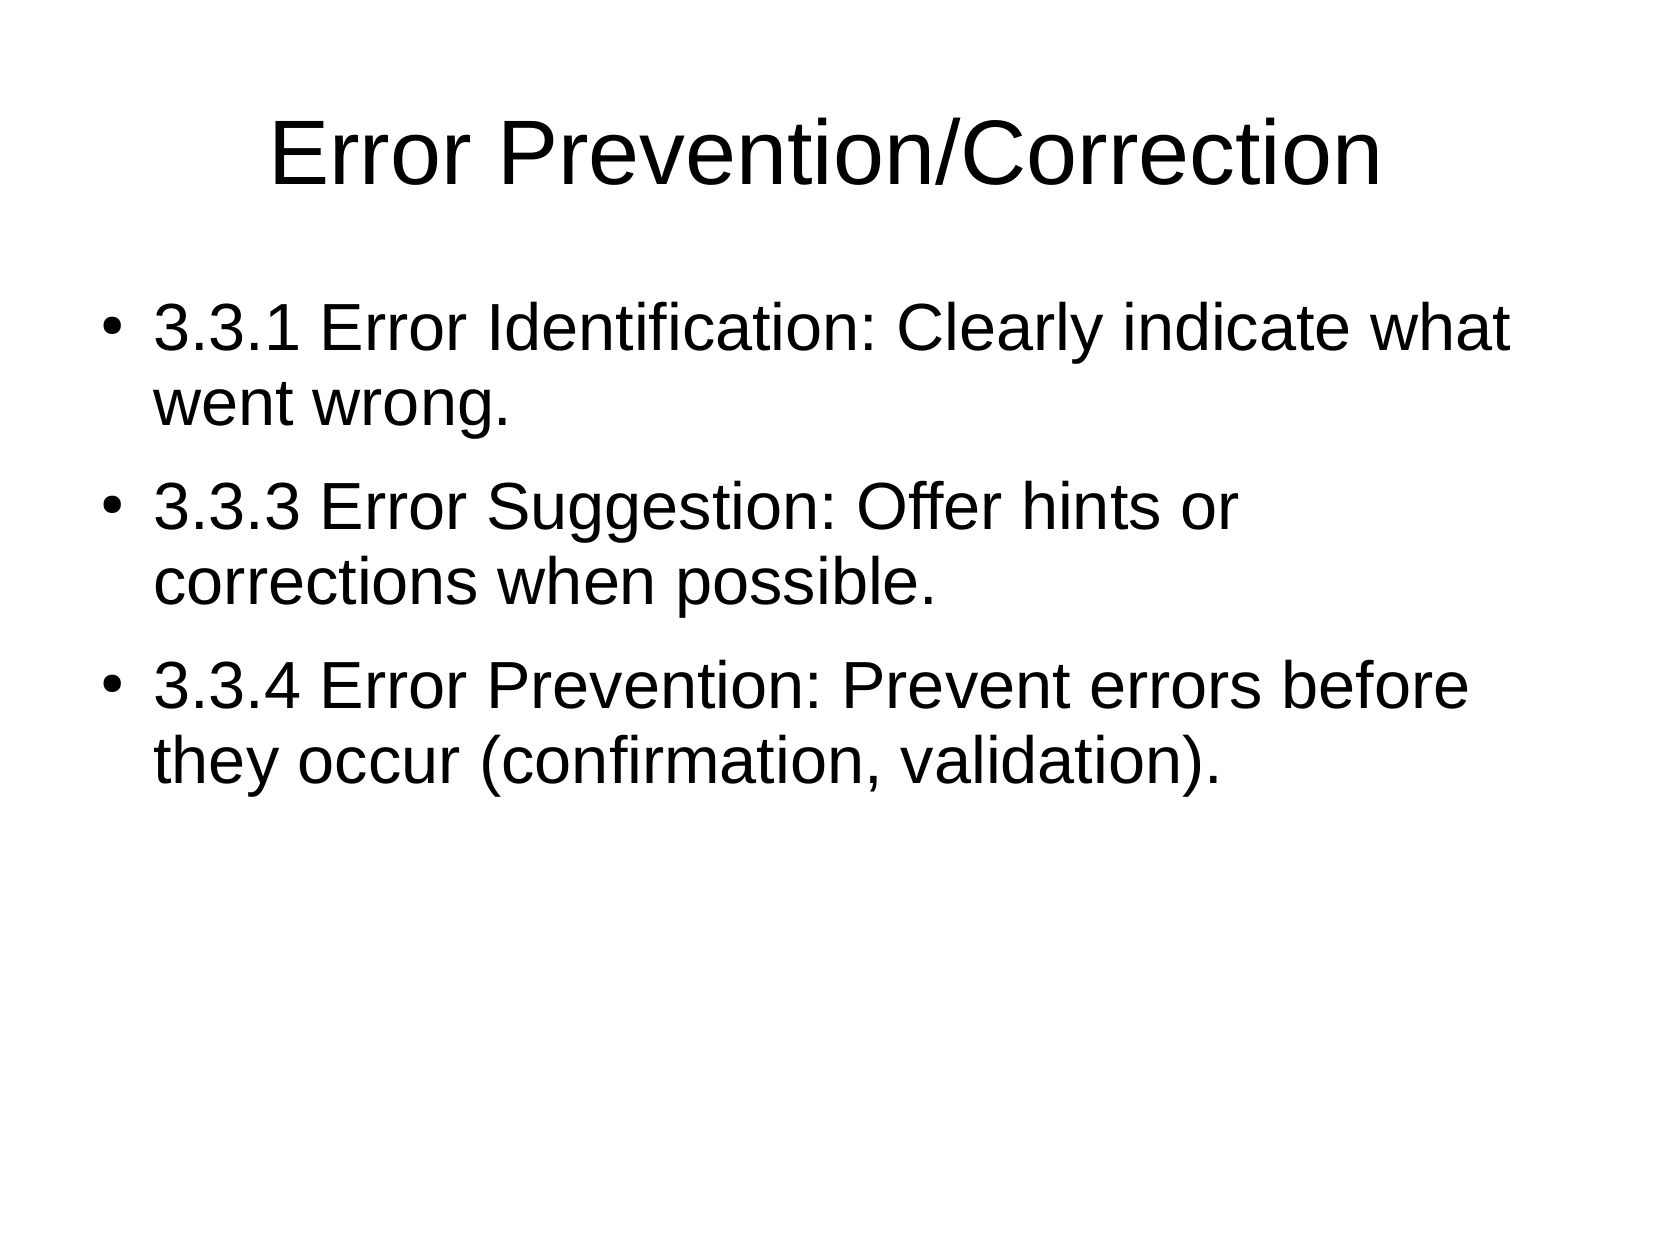

# Error Prevention/Correction
3.3.1 Error Identification: Clearly indicate what went wrong.
3.3.3 Error Suggestion: Offer hints or corrections when possible.
3.3.4 Error Prevention: Prevent errors before they occur (confirmation, validation).